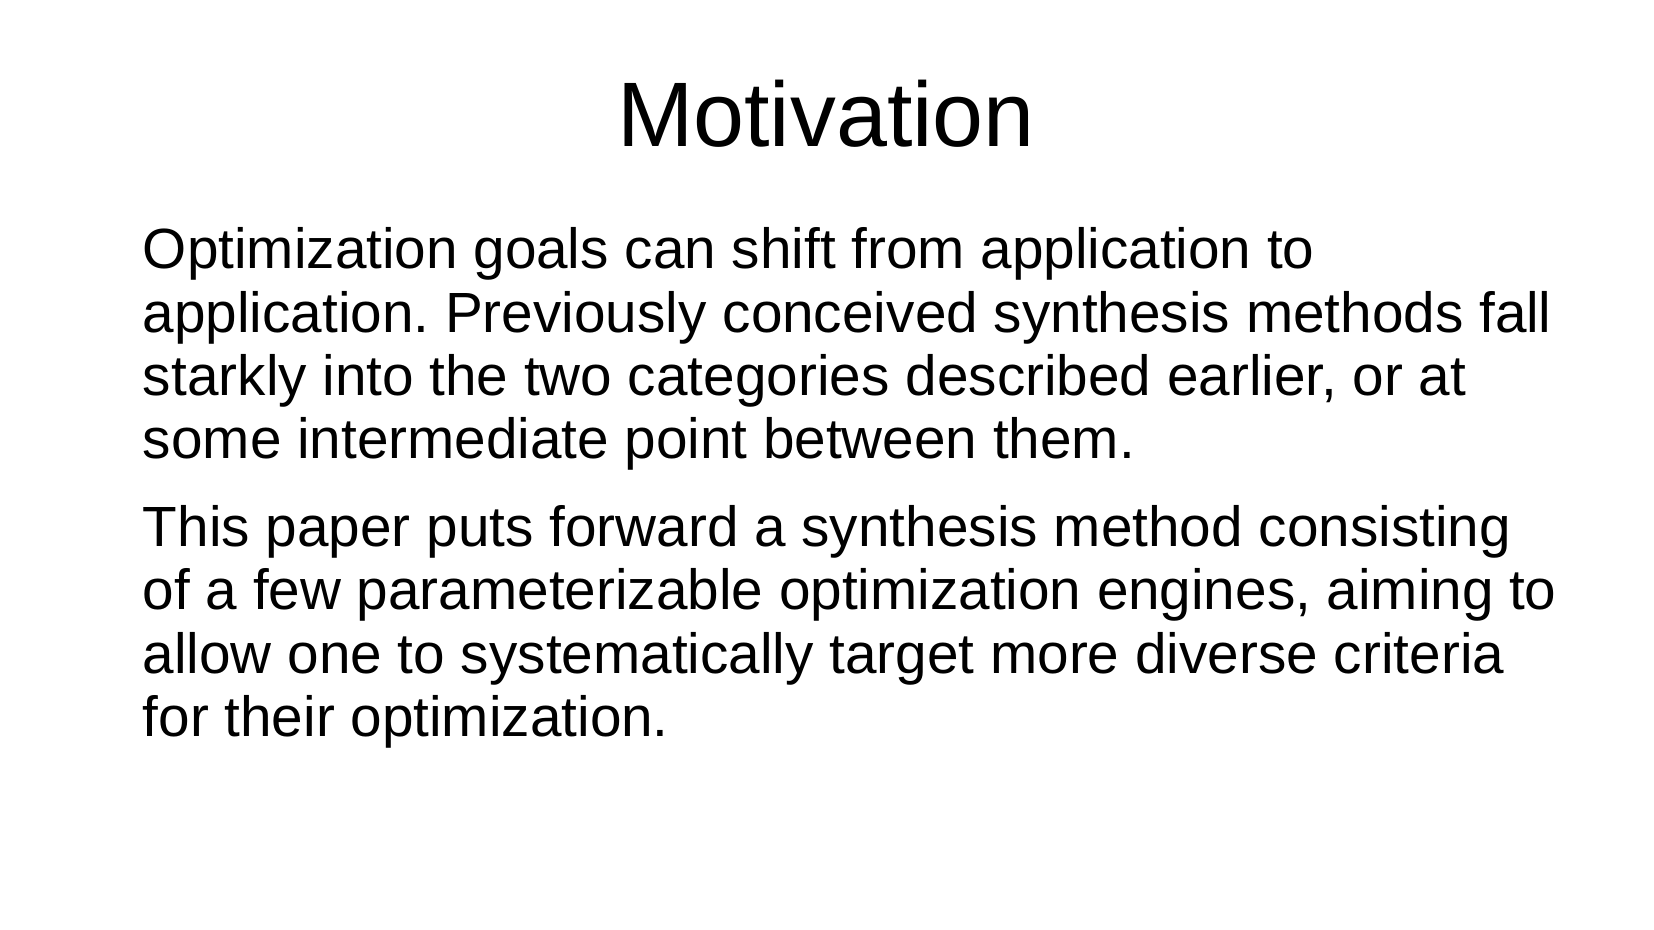

# Motivation
Optimization goals can shift from application to
application. Previously conceived synthesis methods fall starkly into the two categories described earlier, or at some intermediate point between them.
This paper puts forward a synthesis method consisting of a few parameterizable optimization engines, aiming to allow one to systematically target more diverse criteria for their optimization.